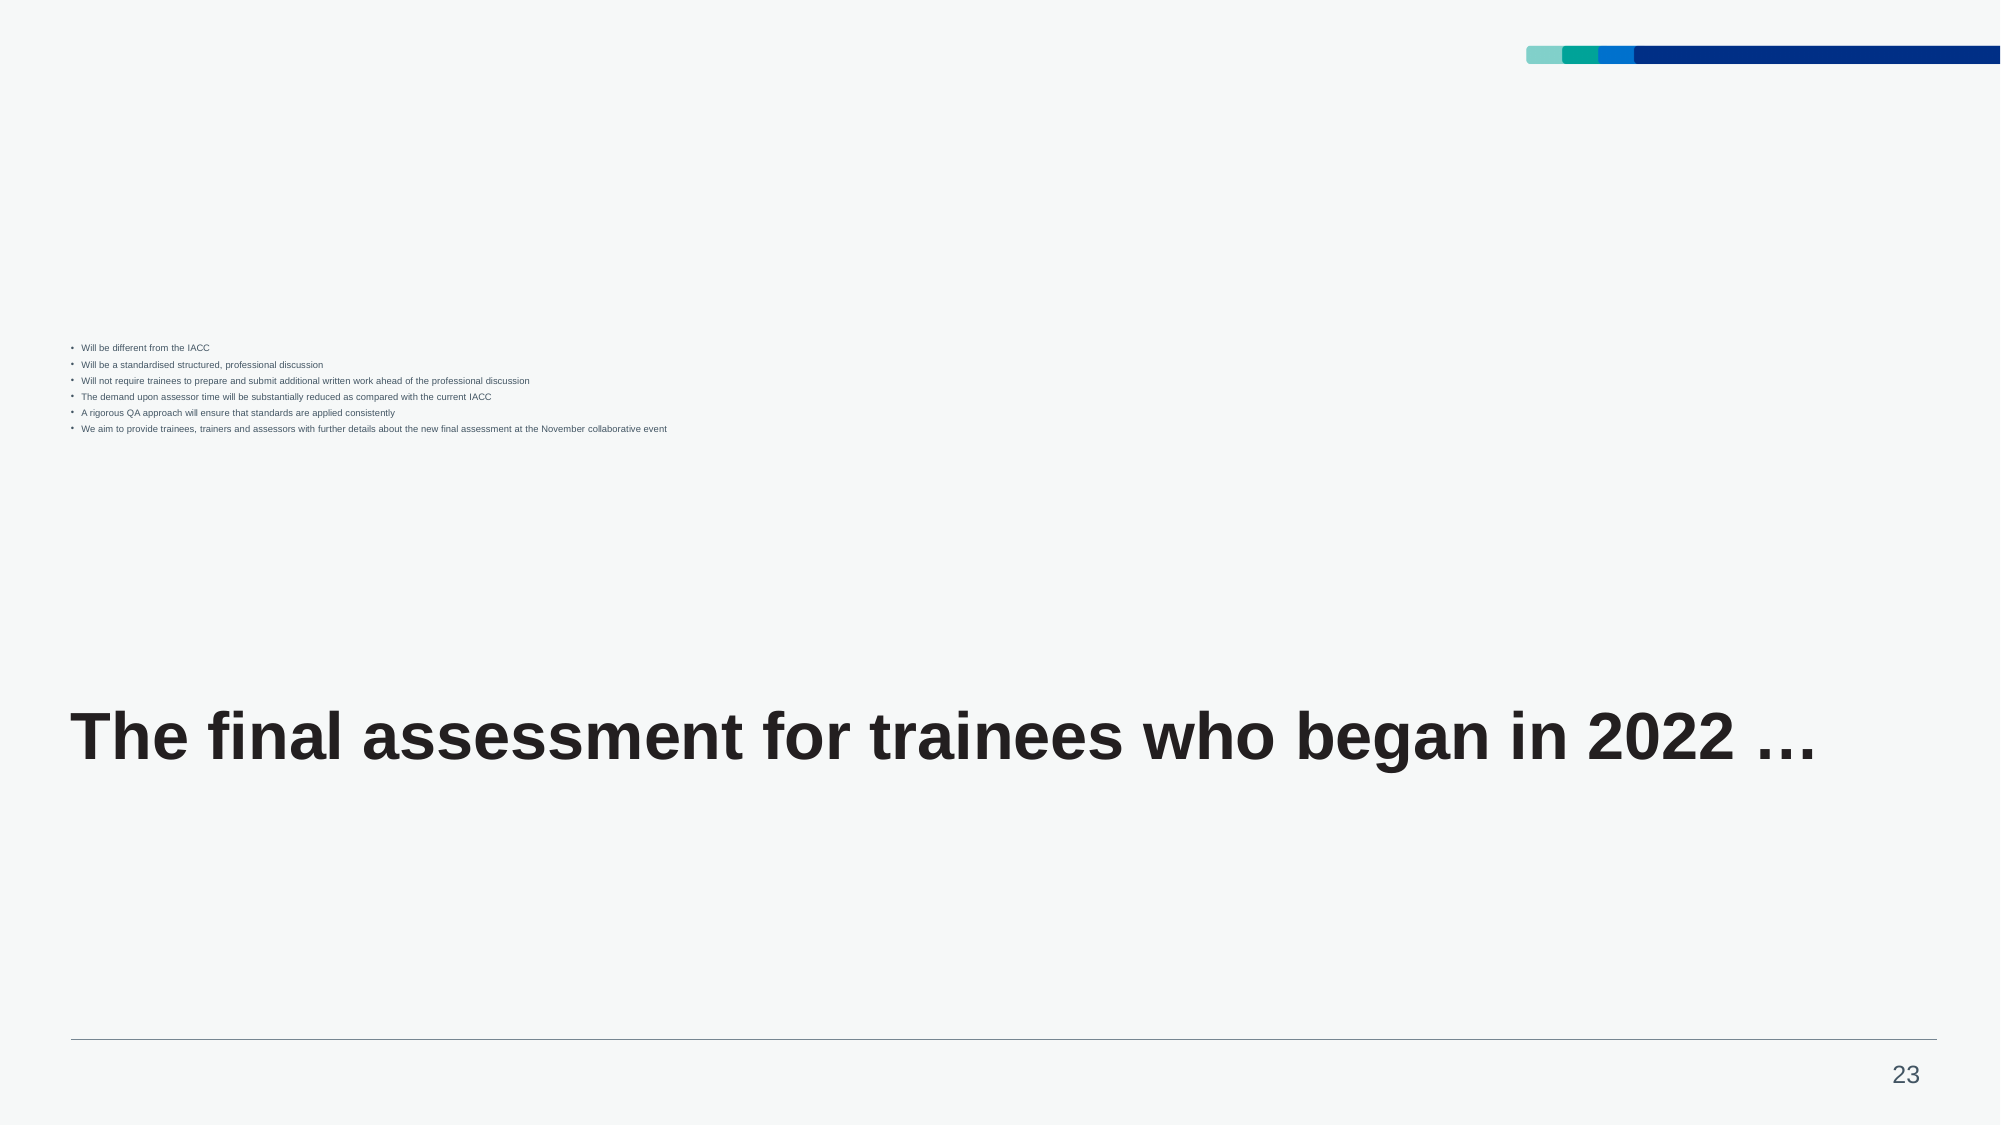

Will be different from the IACC
Will be a standardised structured, professional discussion
Will not require trainees to prepare and submit additional written work ahead of the professional discussion
The demand upon assessor time will be substantially reduced as compared with the current IACC
A rigorous QA approach will ensure that standards are applied consistently
We aim to provide trainees, trainers and assessors with further details about the new final assessment at the November collaborative event
# The final assessment for trainees who began in 2022 …